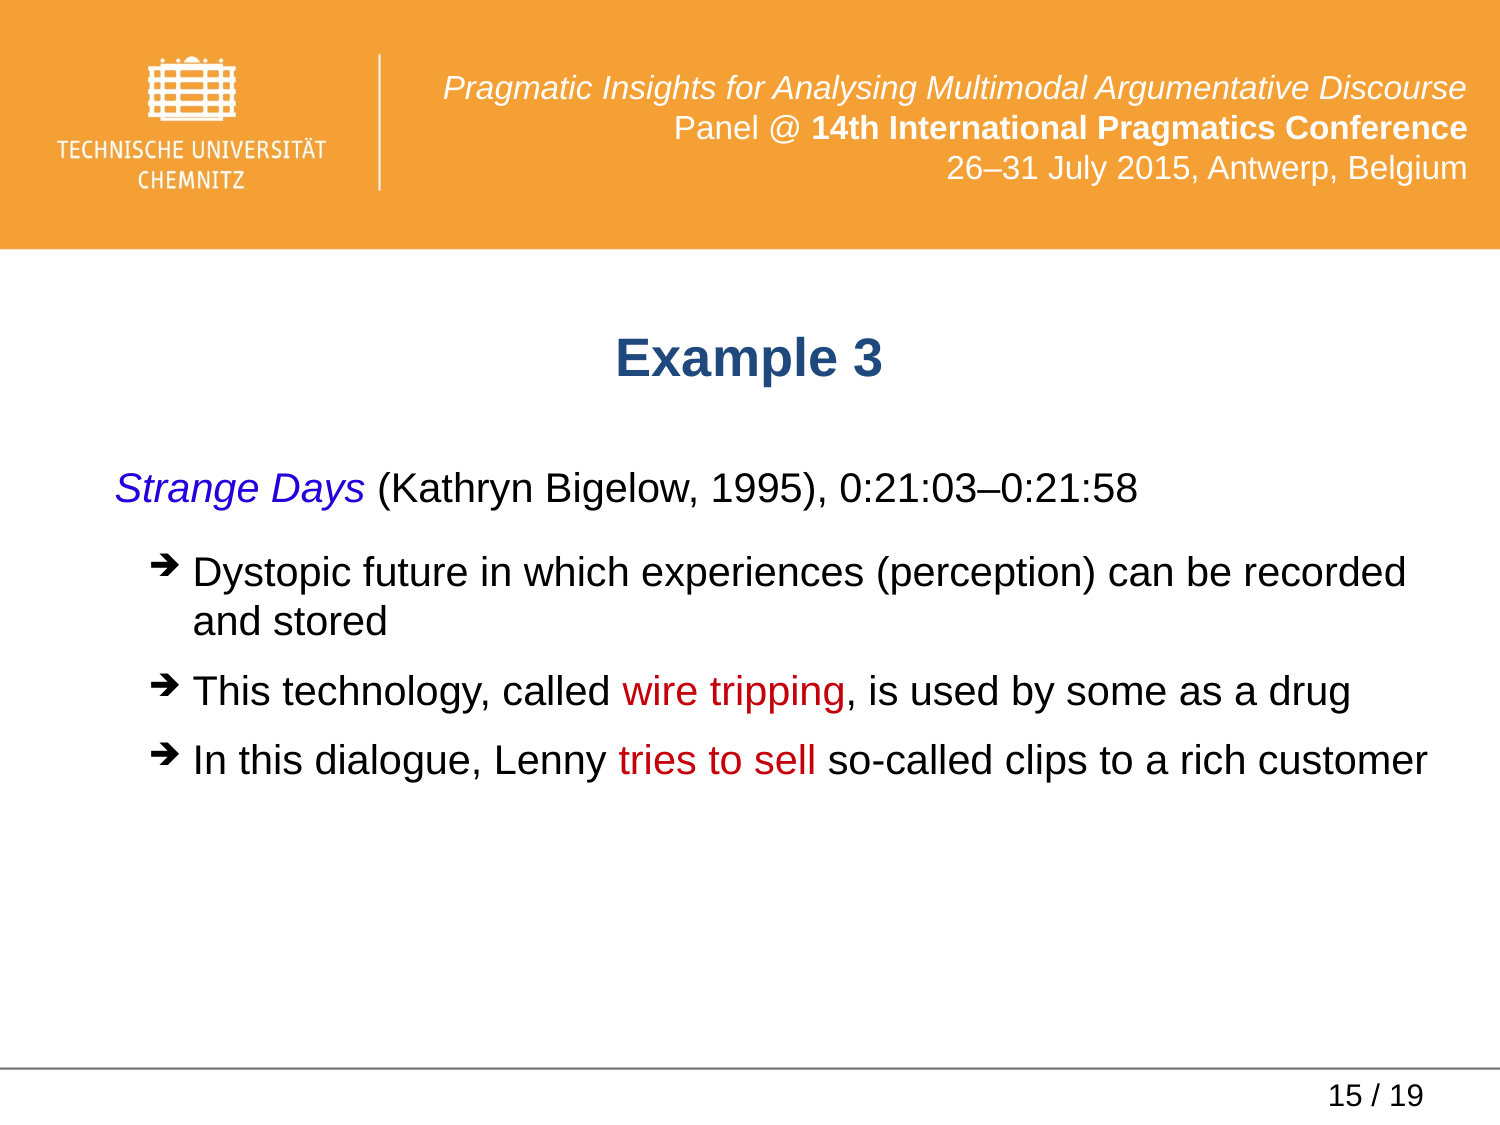

#
Pragmatic Insights for Analysing Multimodal Argumentative Discourse
Panel @ 14th International Pragmatics Conference
26–31 July 2015, Antwerp, Belgium
Example 3
Strange Days (Kathryn Bigelow, 1995), 0:21:03–0:21:58
Dystopic future in which experiences (perception) can be recorded and stored
This technology, called wire tripping, is used by some as a drug
In this dialogue, Lenny tries to sell so-called clips to a rich customer